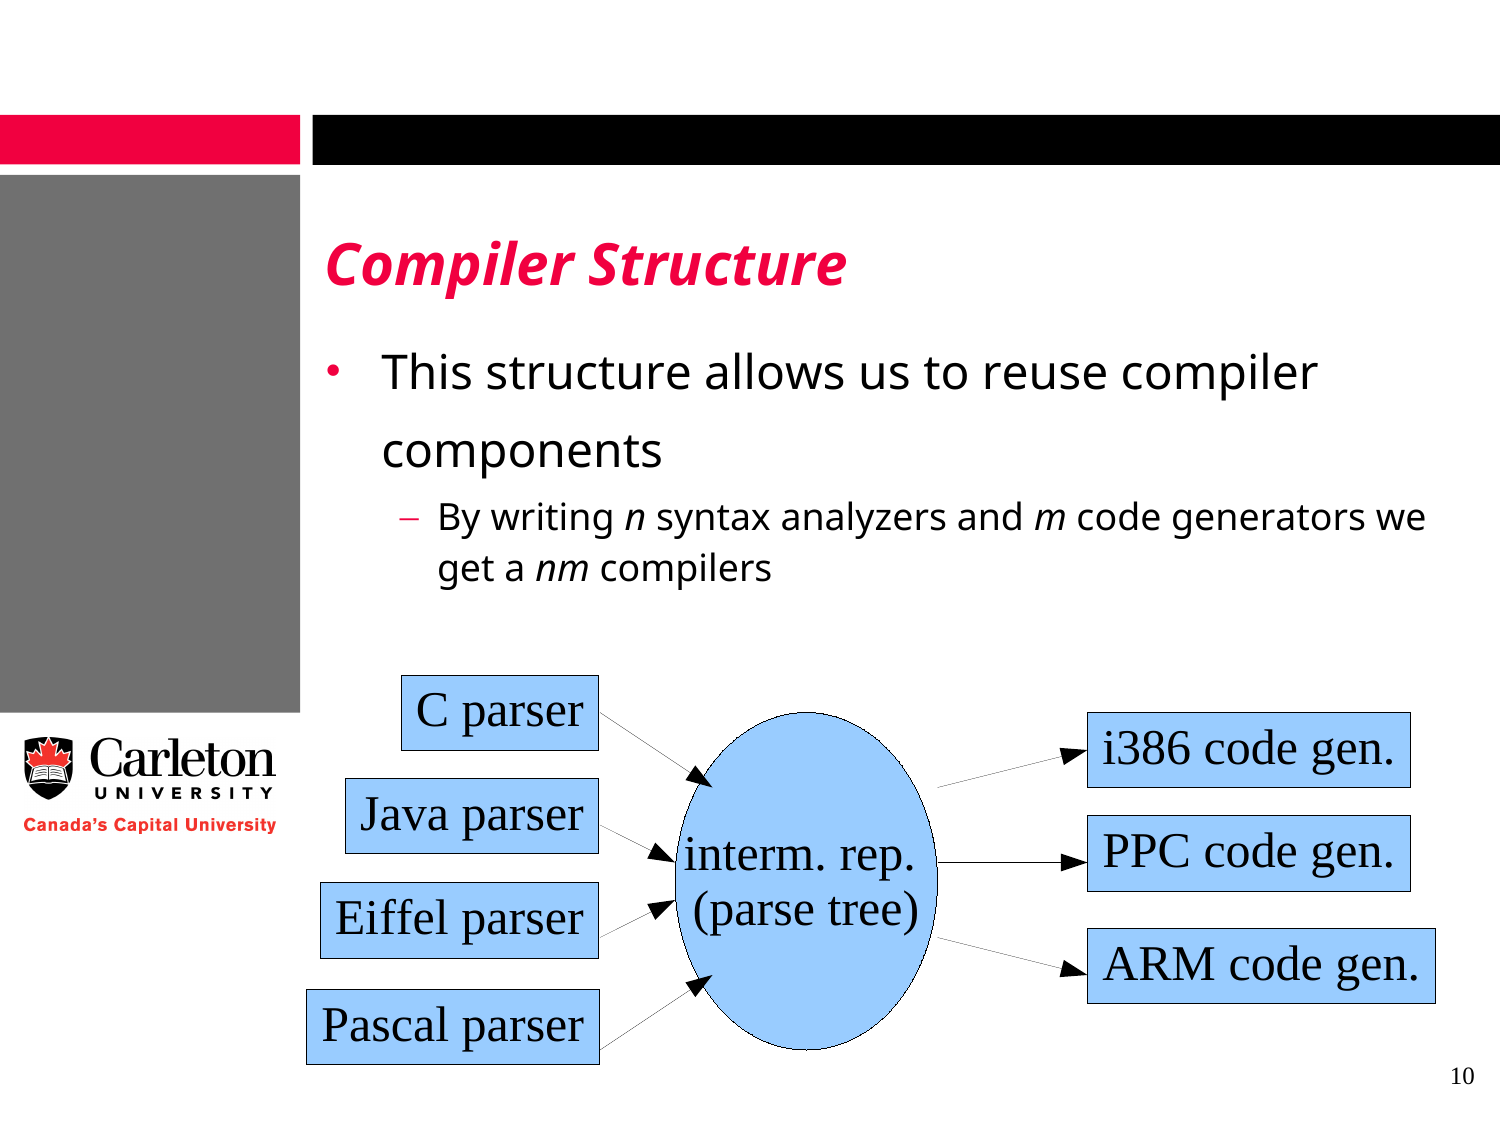

# Compiler Structure
This structure allows us to reuse compiler components
By writing n syntax analyzers and m code generators we get a nm compilers
C parser
interm. rep.
(parse tree)
i386 code gen.
Java parser
PPC code gen.
Eiffel parser
ARM code gen.
Pascal parser
10